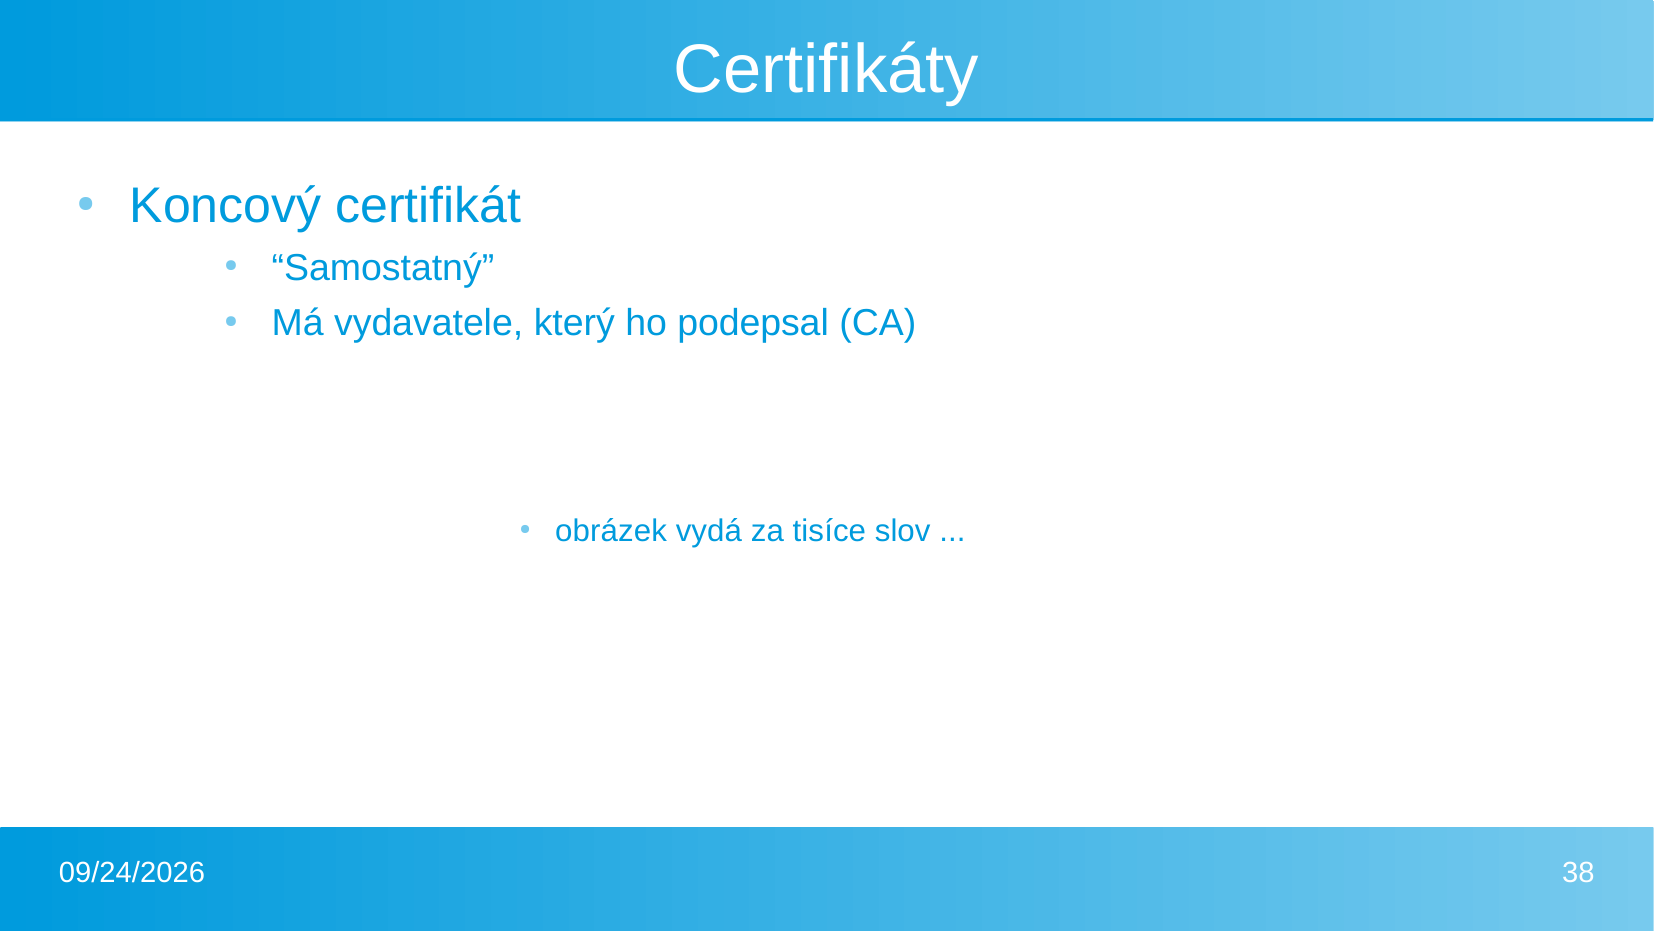

# Certifikáty
Koncový certifikát
“Samostatný”
Má vydavatele, který ho podepsal (CA)
obrázek vydá za tisíce slov ...
38